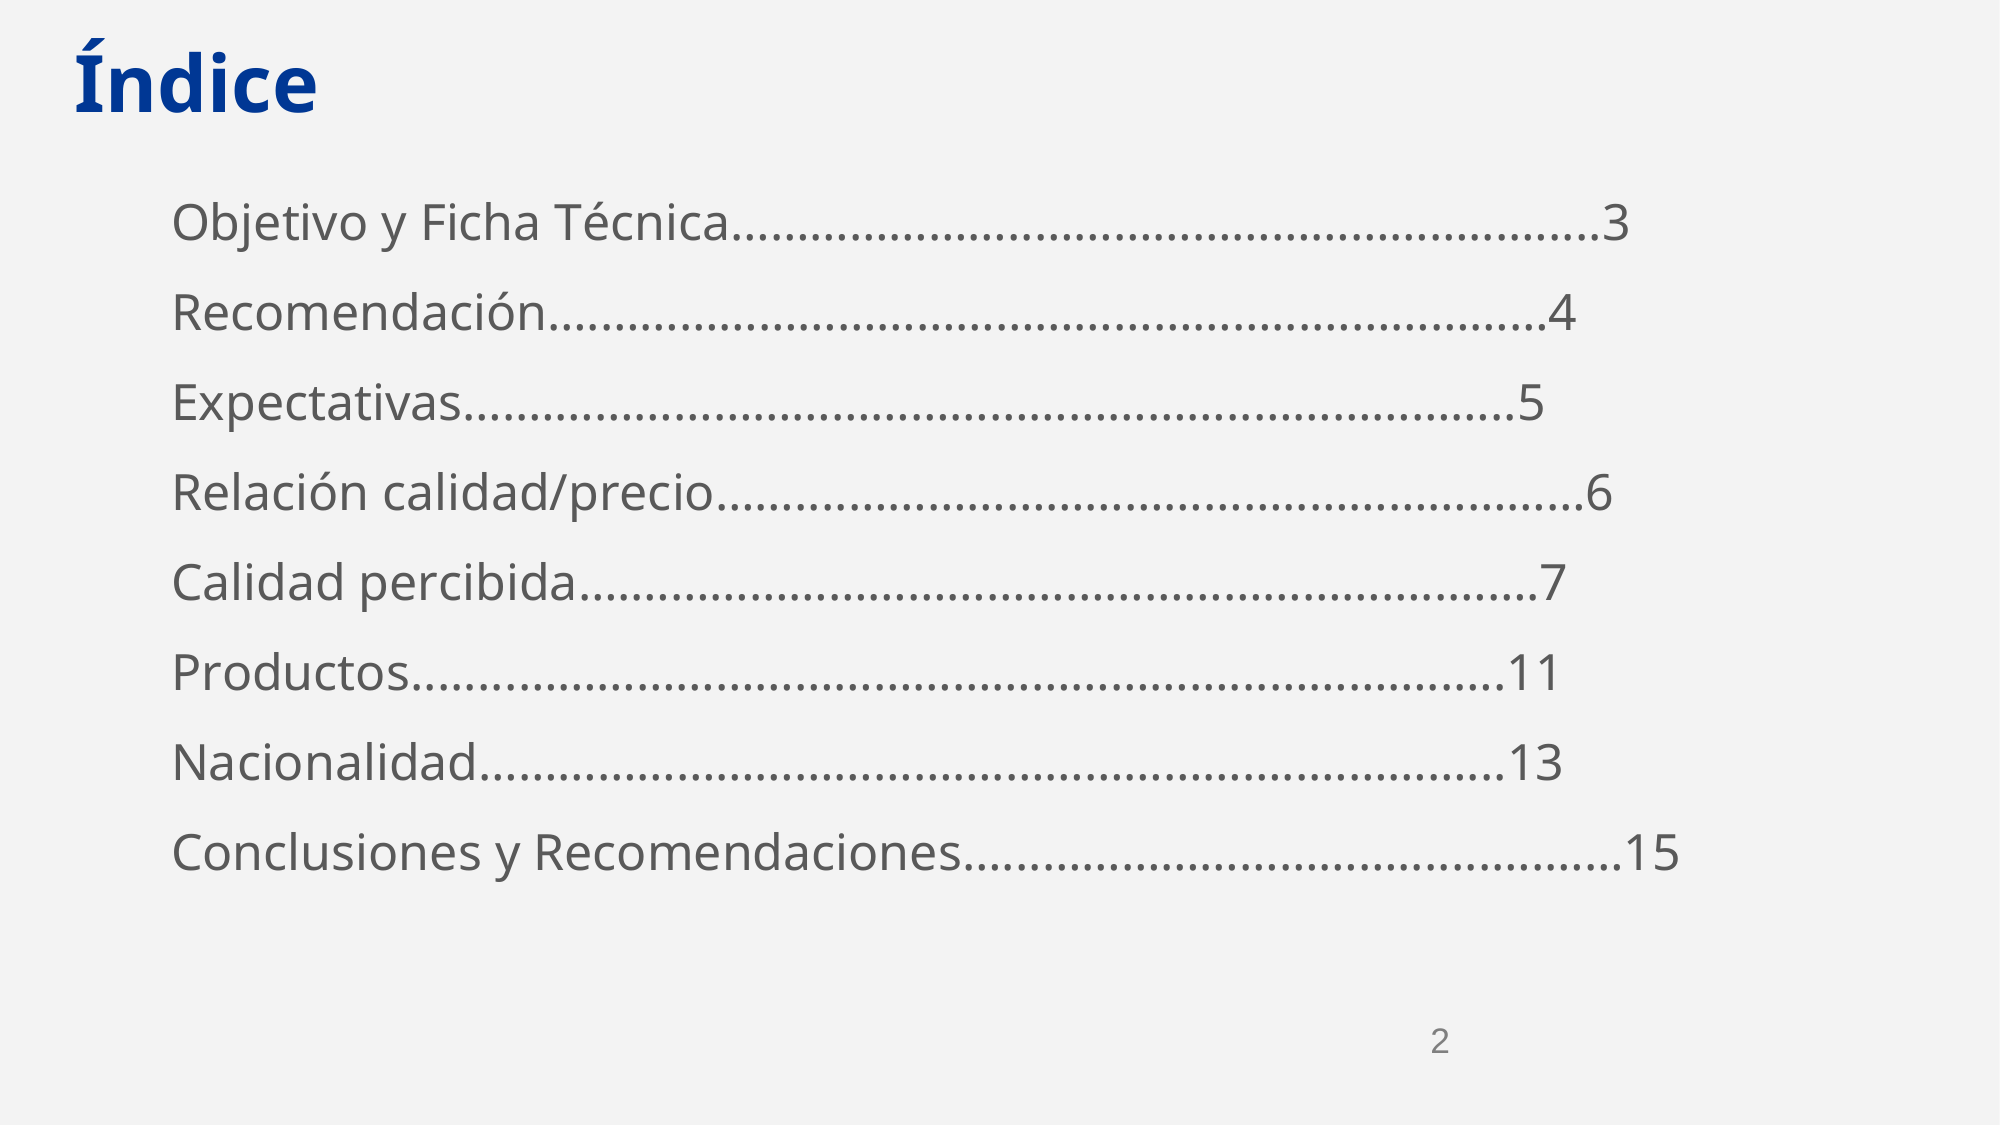

Índice
Objetivo y Ficha Técnica…………………..……………………………...…....3
Recomendación….……………………………………………...………………4
Expectativas….………………………………………………..………………..5
Relación calidad/precio……....……………………………..…………………6
Calidad percibida….……………………………………………………..…….7
Productos........………………………………………………...…………..….11
Nacionalidad………………………………….…………………..…………...13
Conclusiones y Recomendaciones…...……………………….......….……15